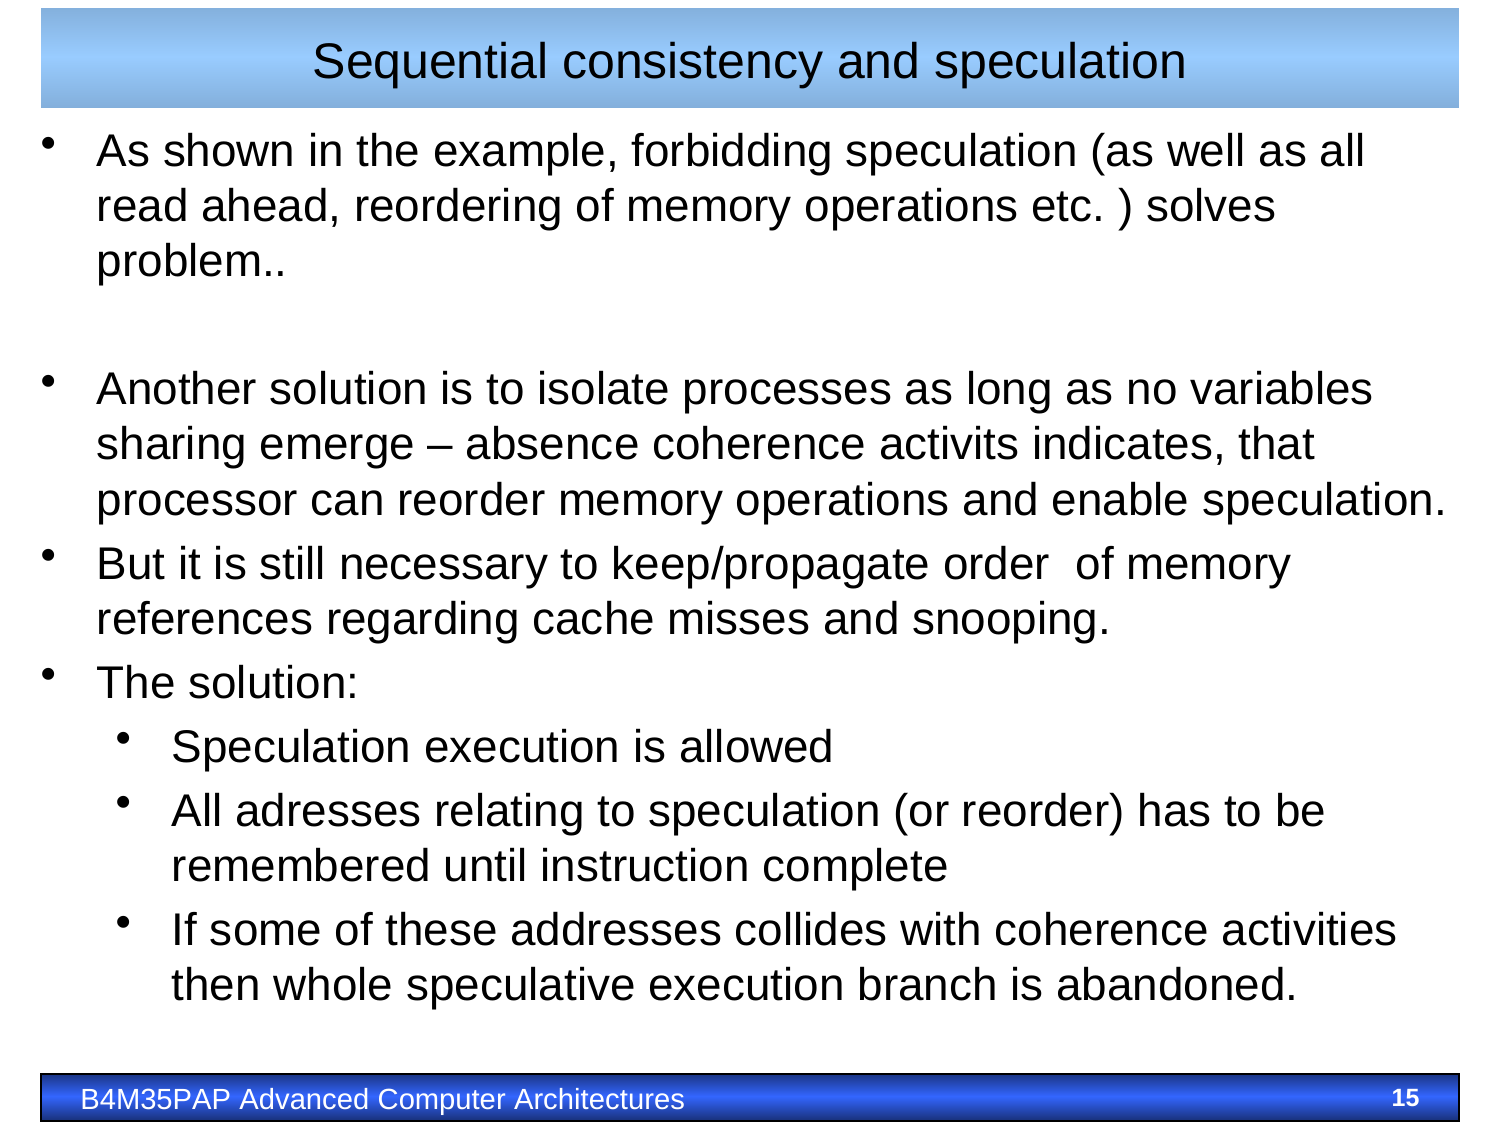

# Sequential consistency and speculation
As shown in the example, forbidding speculation (as well as all read ahead, reordering of memory operations etc. ) solves problem..
Another solution is to isolate processes as long as no variables sharing emerge – absence coherence activits indicates, that processor can reorder memory operations and enable speculation.
But it is still necessary to keep/propagate order of memory references regarding cache misses and snooping.
The solution:
Speculation execution is allowed
All adresses relating to speculation (or reorder) has to be remembered until instruction complete
If some of these addresses collides with coherence activities then whole speculative execution branch is abandoned.